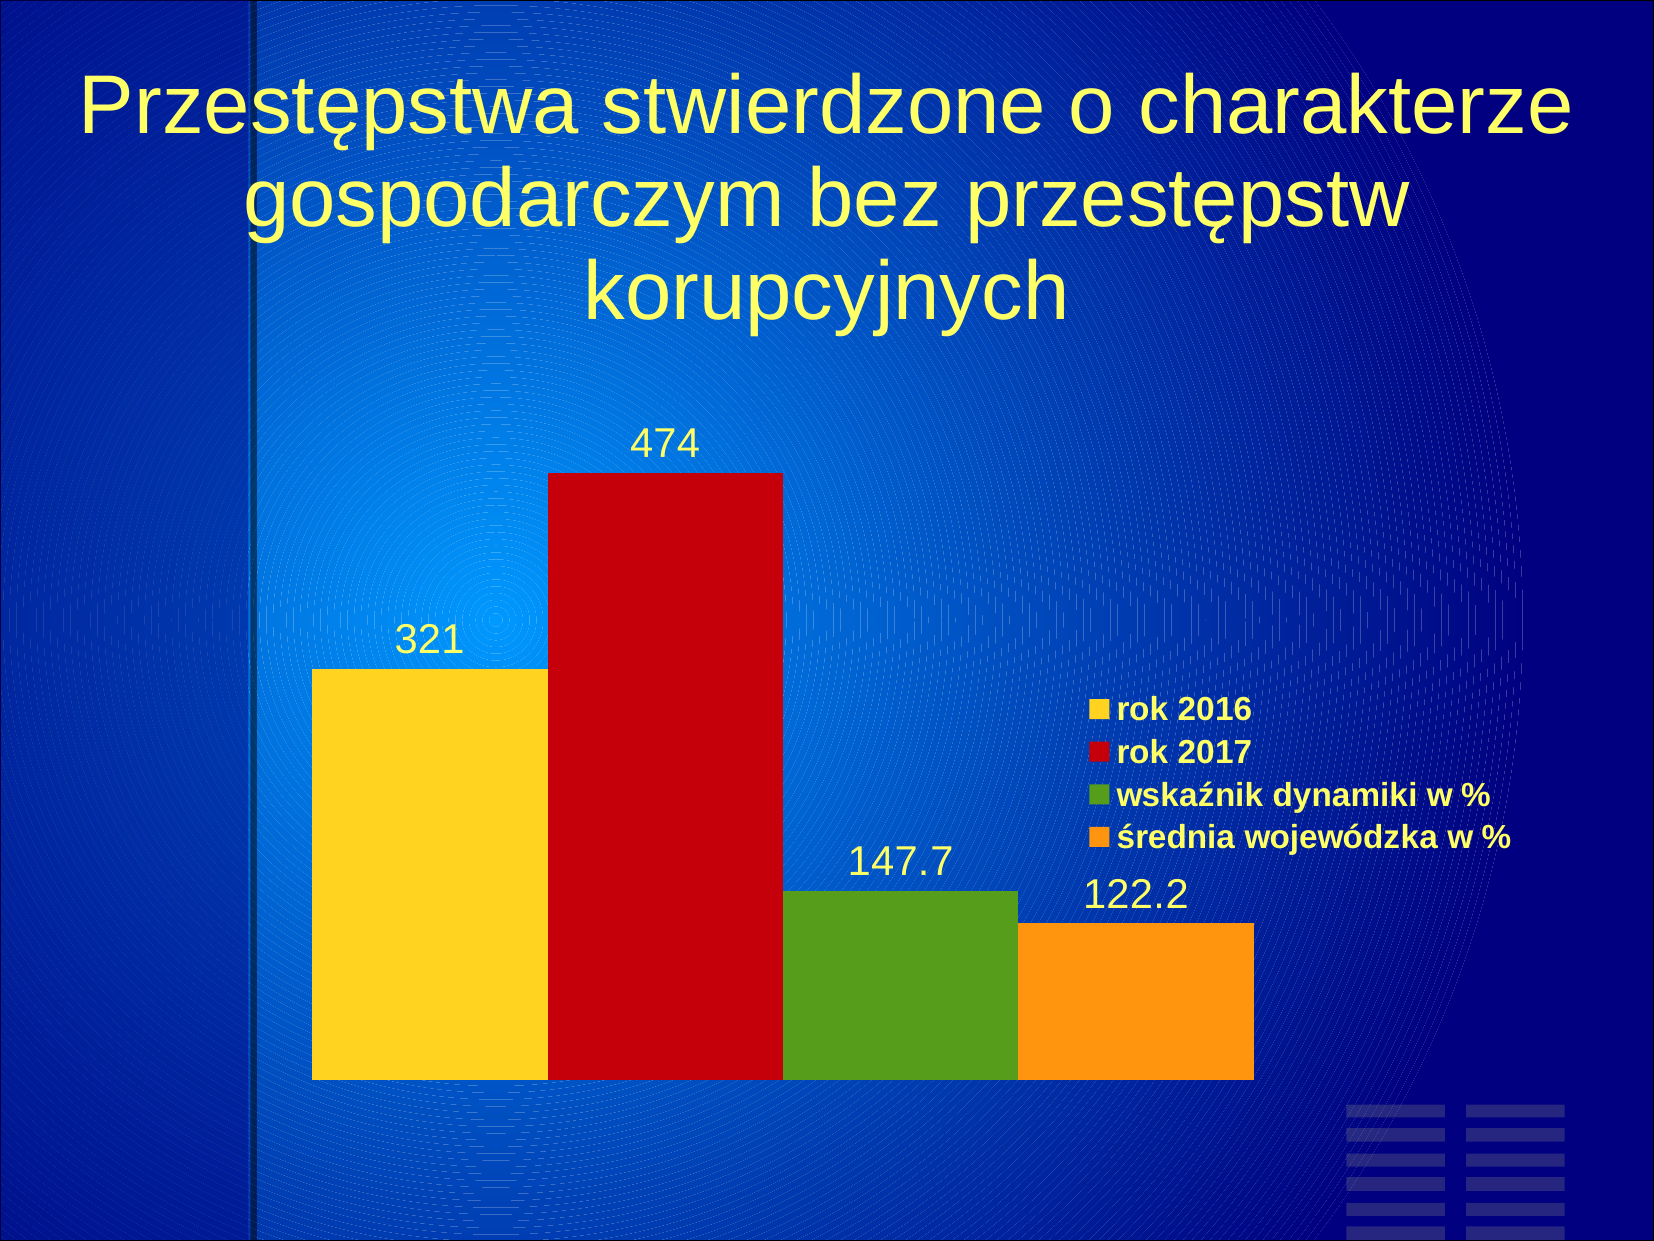

# Przestępstwa stwierdzone o charakterze gospodarczym bez przestępstw korupcyjnych
### Chart
| Category | rok 2016 | rok 2017 | wskaźnik dynamiki w % | średnia wojewódzka w % |
|---|---|---|---|---|
| None | 321.0 | 474.0 | 147.7 | 122.2 |